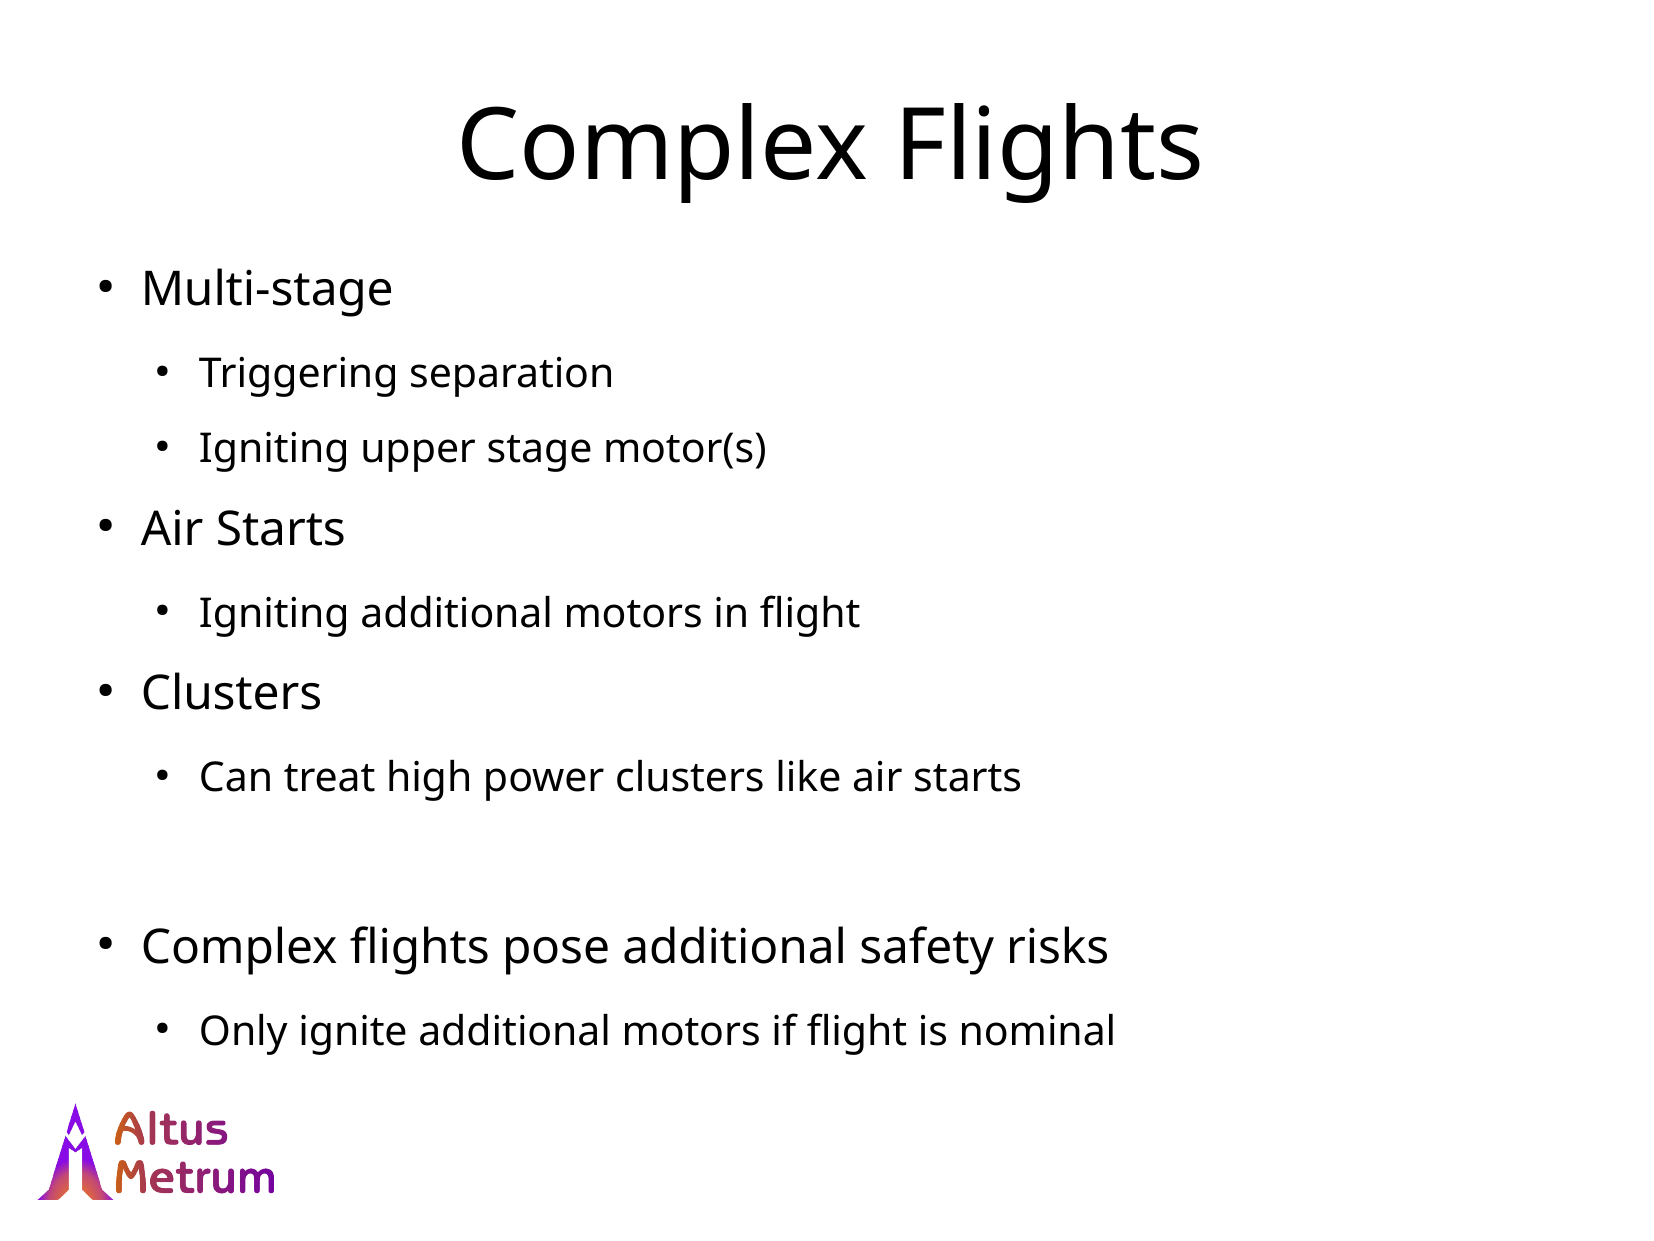

# Complex Flights
Multi-stage
Triggering separation
Igniting upper stage motor(s)
Air Starts
Igniting additional motors in flight
Clusters
Can treat high power clusters like air starts
Complex flights pose additional safety risks
Only ignite additional motors if flight is nominal